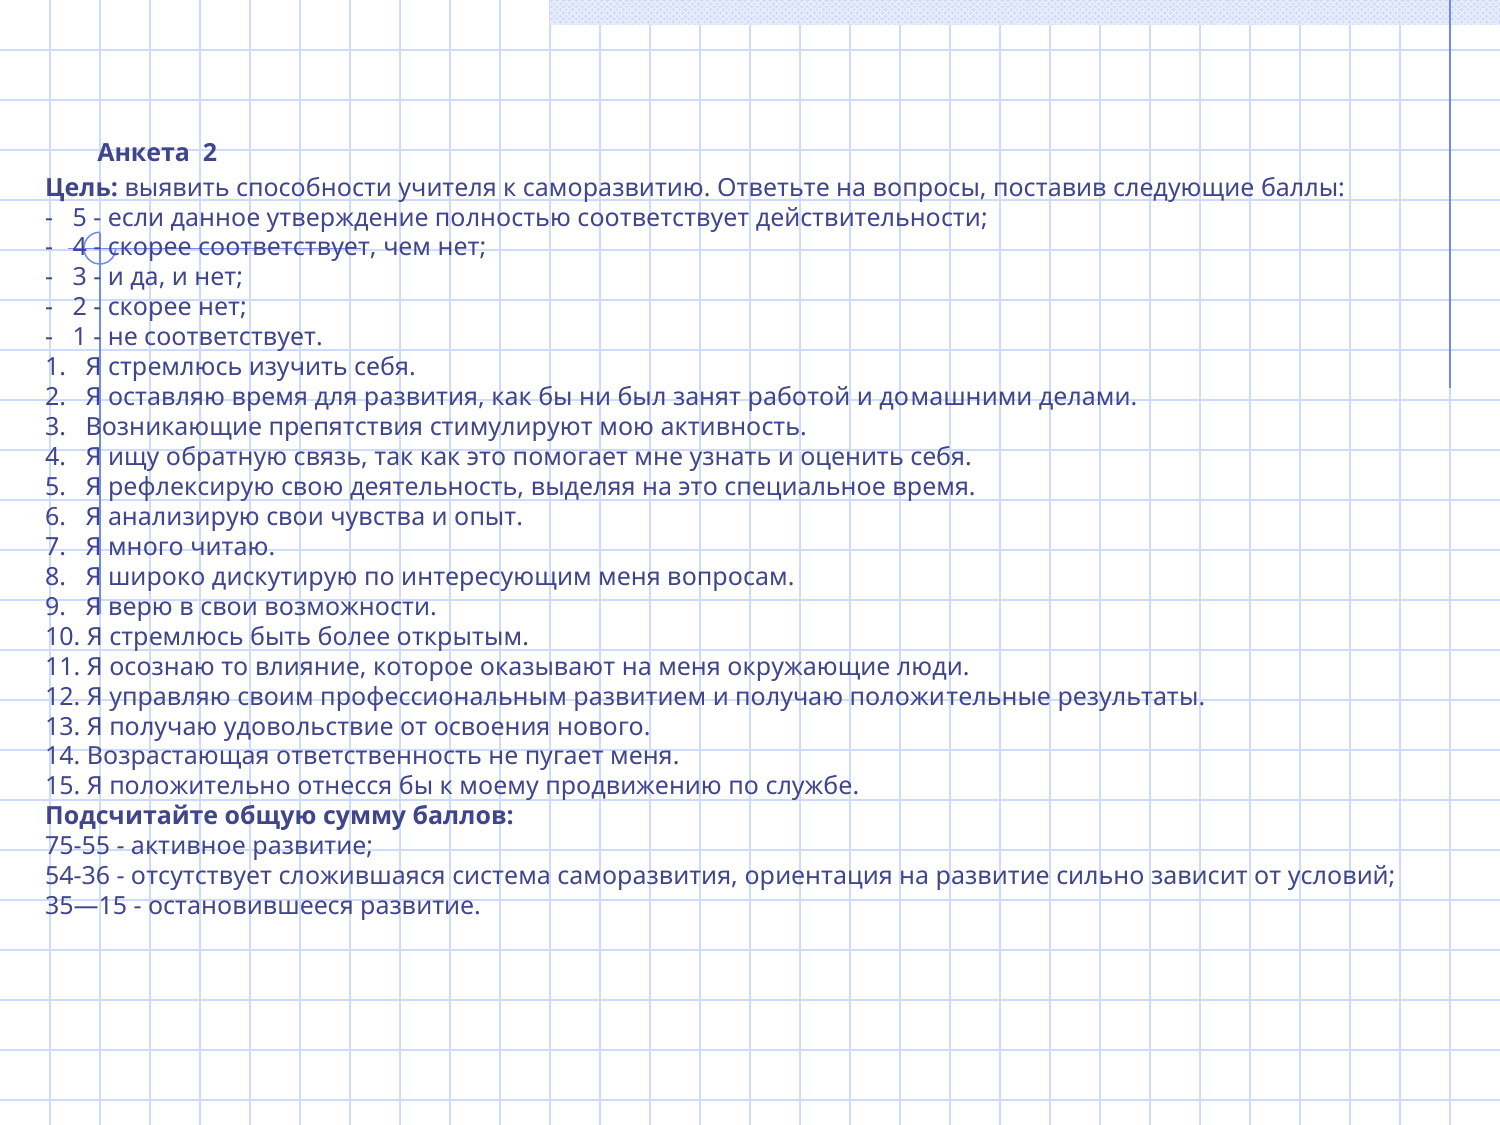

Анкета 2
Цель: выявить способности учителя к саморазвитию. Ответьте на вопросы, поставив следующие баллы:
- 5 - если данное утверждение полностью соответствует действительности;
- 4 - скорее соответствует, чем нет;
- 3 - и да, и нет;
- 2 - скорее нет;
- 1 - не соответствует.
1. Я стремлюсь изучить себя.
2. Я оставляю время для развития, как бы ни был занят работой и до­машними делами.
3. Возникающие препятствия стимулируют мою активность.
4. Я ищу обратную связь, так как это помогает мне узнать и оценить себя.
5. Я рефлексирую свою деятельность, выделяя на это специальное время.
6. Я анализирую свои чувства и опыт.
7. Я много читаю.
8. Я широко дискутирую по интересующим меня вопросам.
9. Я верю в свои возможности.
10. Я стремлюсь быть более открытым.
11. Я осознаю то влияние, которое оказывают на меня окружающие люди.
12. Я управляю своим профессиональным развитием и получаю положи­тельные результаты.
13. Я получаю удовольствие от освоения нового.
14. Возрастающая ответственность не пугает меня.
15. Я положительно отнесся бы к моему продвижению по службе.
Подсчитайте общую сумму баллов:
75-55 - активное развитие;
54-36 - отсутствует сложившаяся система саморазвития, ориентация на развитие сильно зависит от условий;
35—15 - остановившееся развитие.